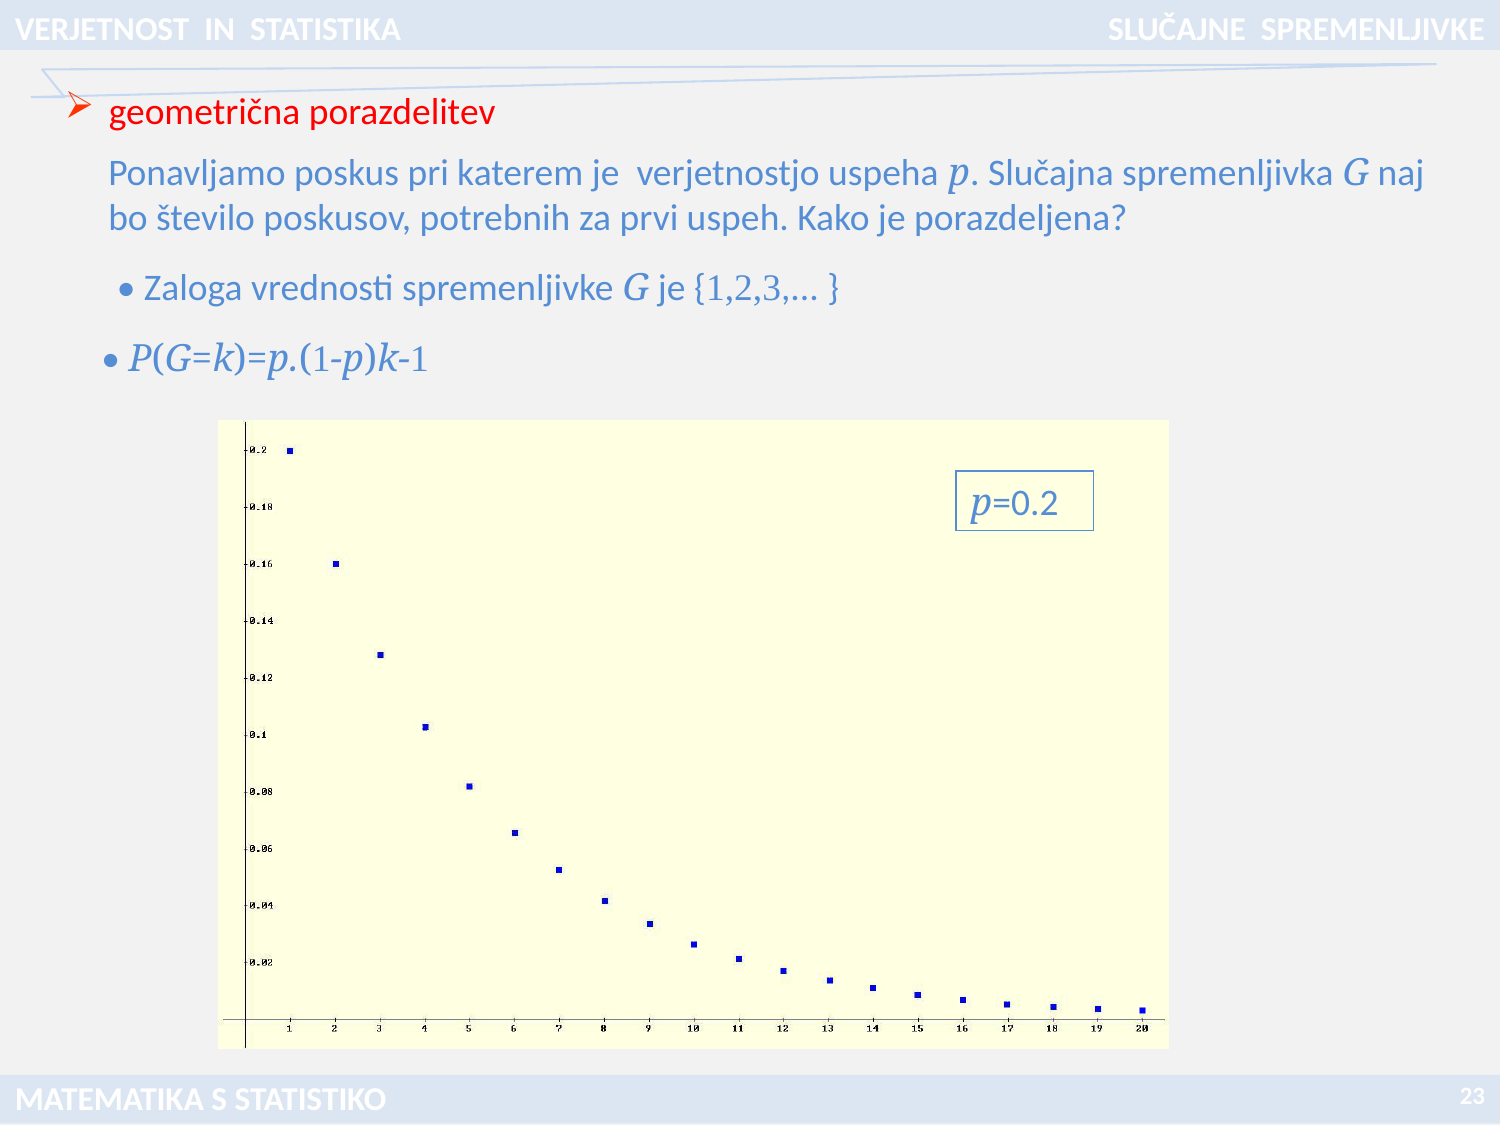

VERJETNOST IN STATISTIKA
SLUČAJNE SPREMENLJIVKE
 geometrična porazdelitev
Ponavljamo poskus pri katerem je verjetnostjo uspeha p. Slučajna spremenljivka G naj bo število poskusov, potrebnih za prvi uspeh. Kako je porazdeljena?
• Zaloga vrednosti spremenljivke G je {1,2,3,... }
• P(G=k)=p.(1-p)k-1
p=0.2
MATEMATIKA S STATISTIKO